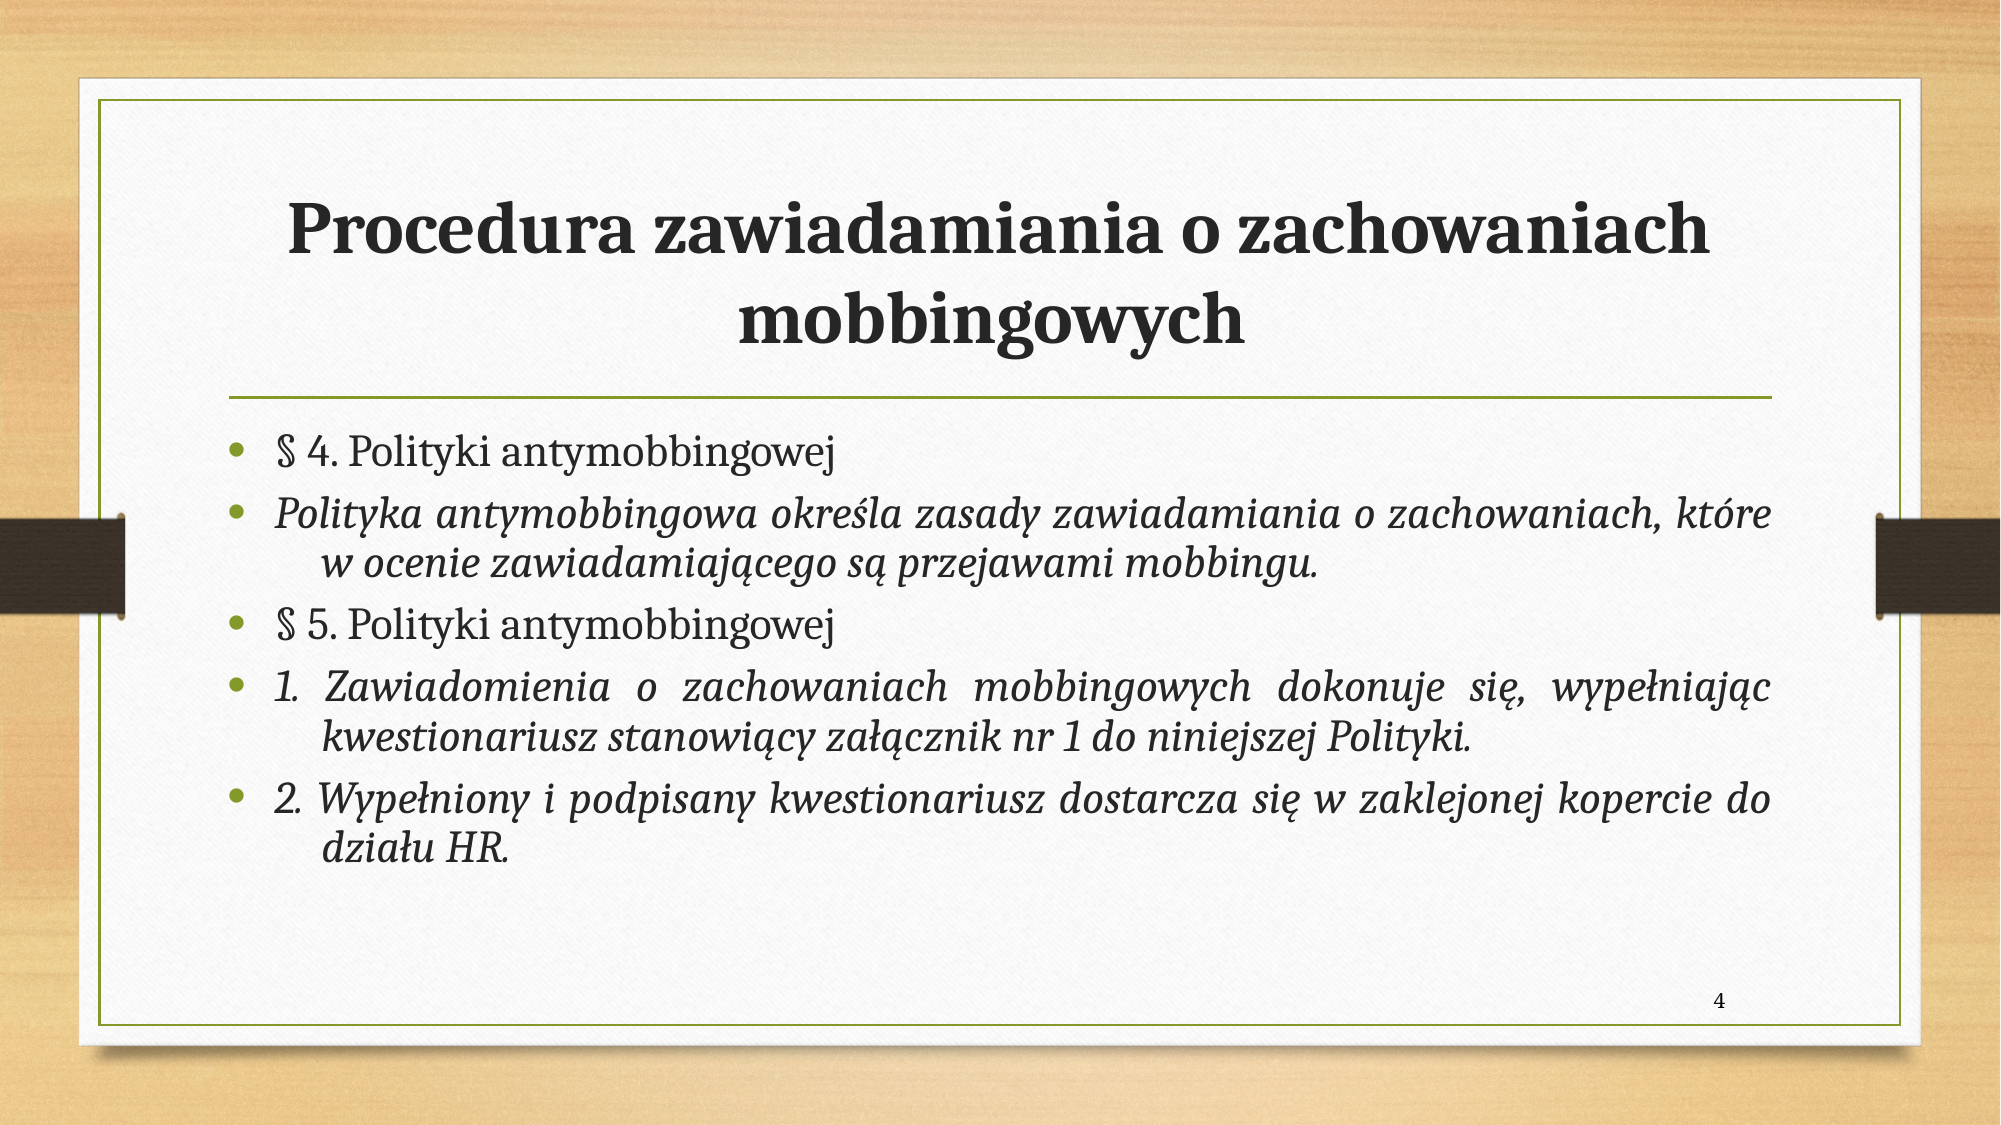

# Procedura zawiadamiania o zachowaniach mobbingowych
§ 4. Polityki antymobbingowej
Polityka antymobbingowa określa zasady zawiadamiania o zachowaniach, które w ocenie zawiadamiającego są przejawami mobbingu.
§ 5. Polityki antymobbingowej
1. Zawiadomienia o zachowaniach mobbingowych dokonuje się, wypełniając kwestionariusz stanowiący załącznik nr 1 do niniejszej Polityki.
2. Wypełniony i podpisany kwestionariusz dostarcza się w zaklejonej kopercie do działu HR.